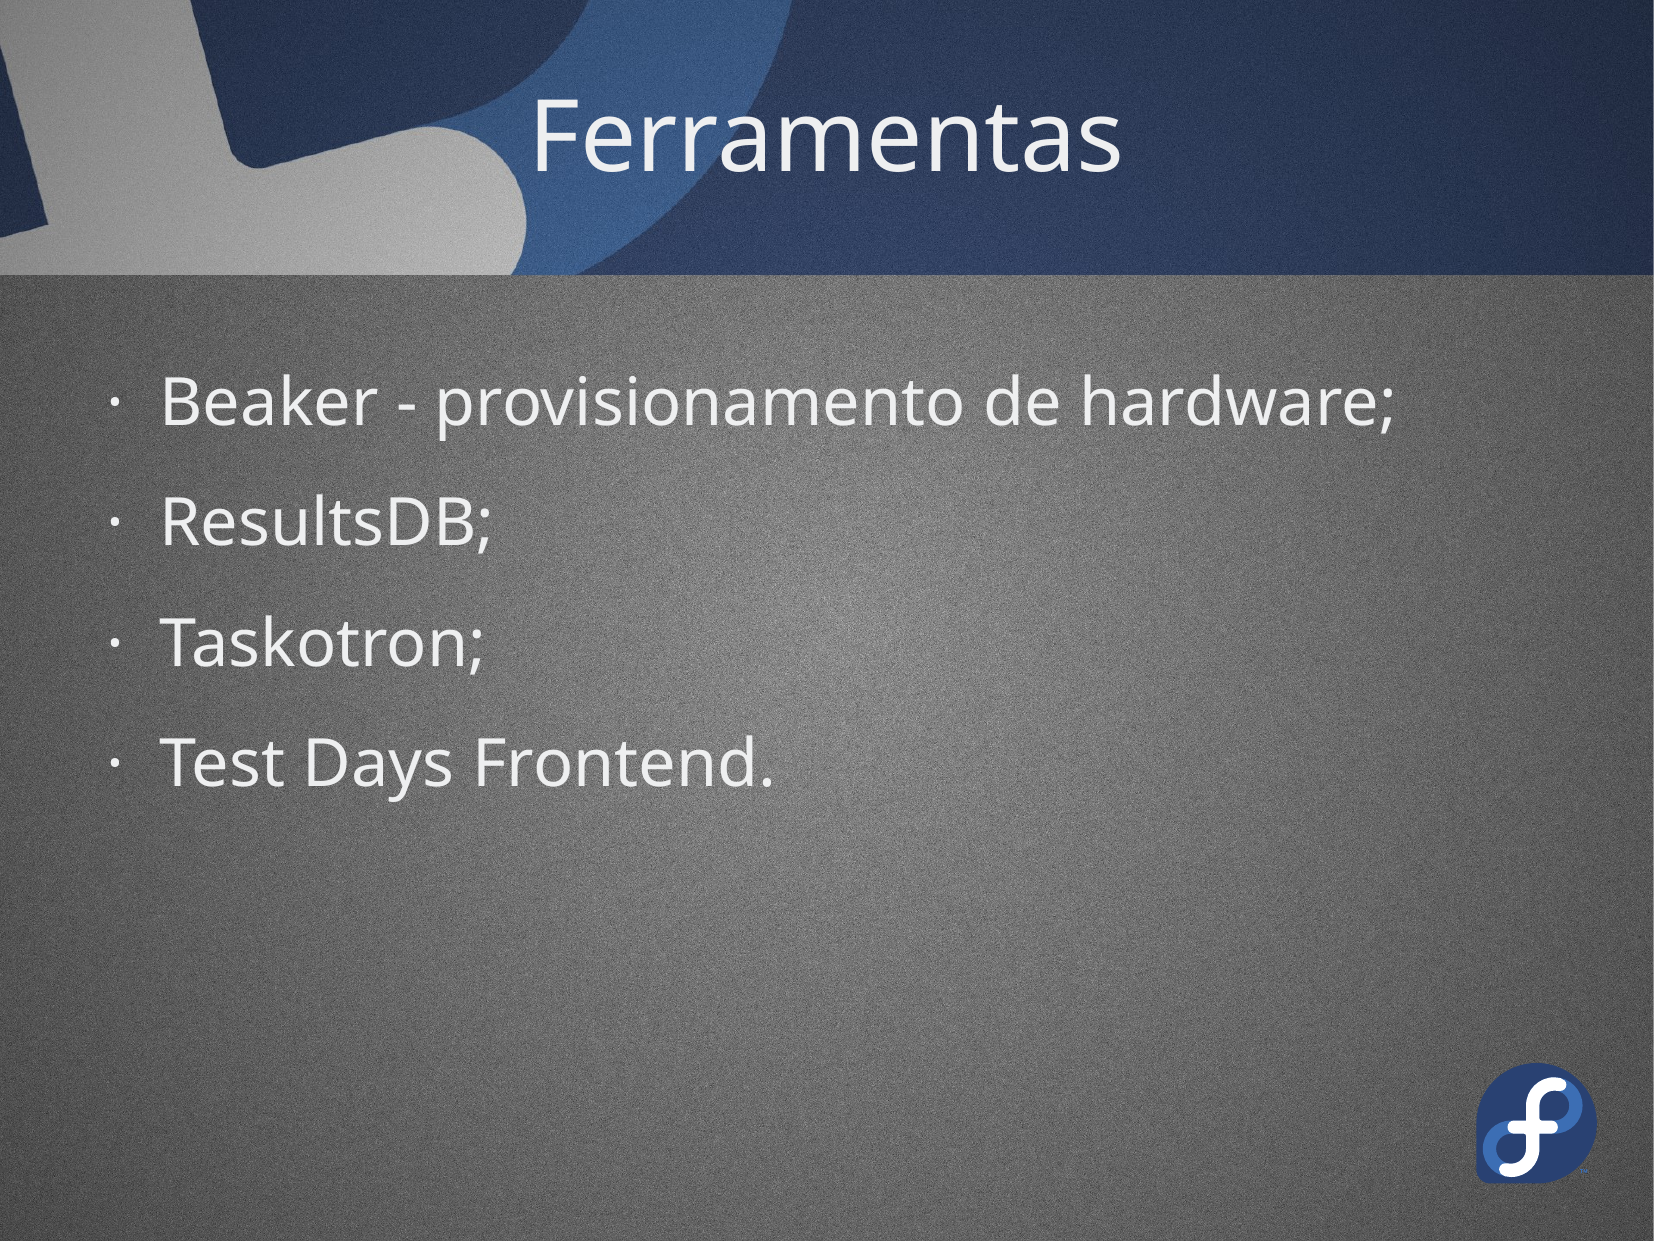

# Ferramentas
Beaker - provisionamento de hardware;
ResultsDB;
Taskotron;
Test Days Frontend.